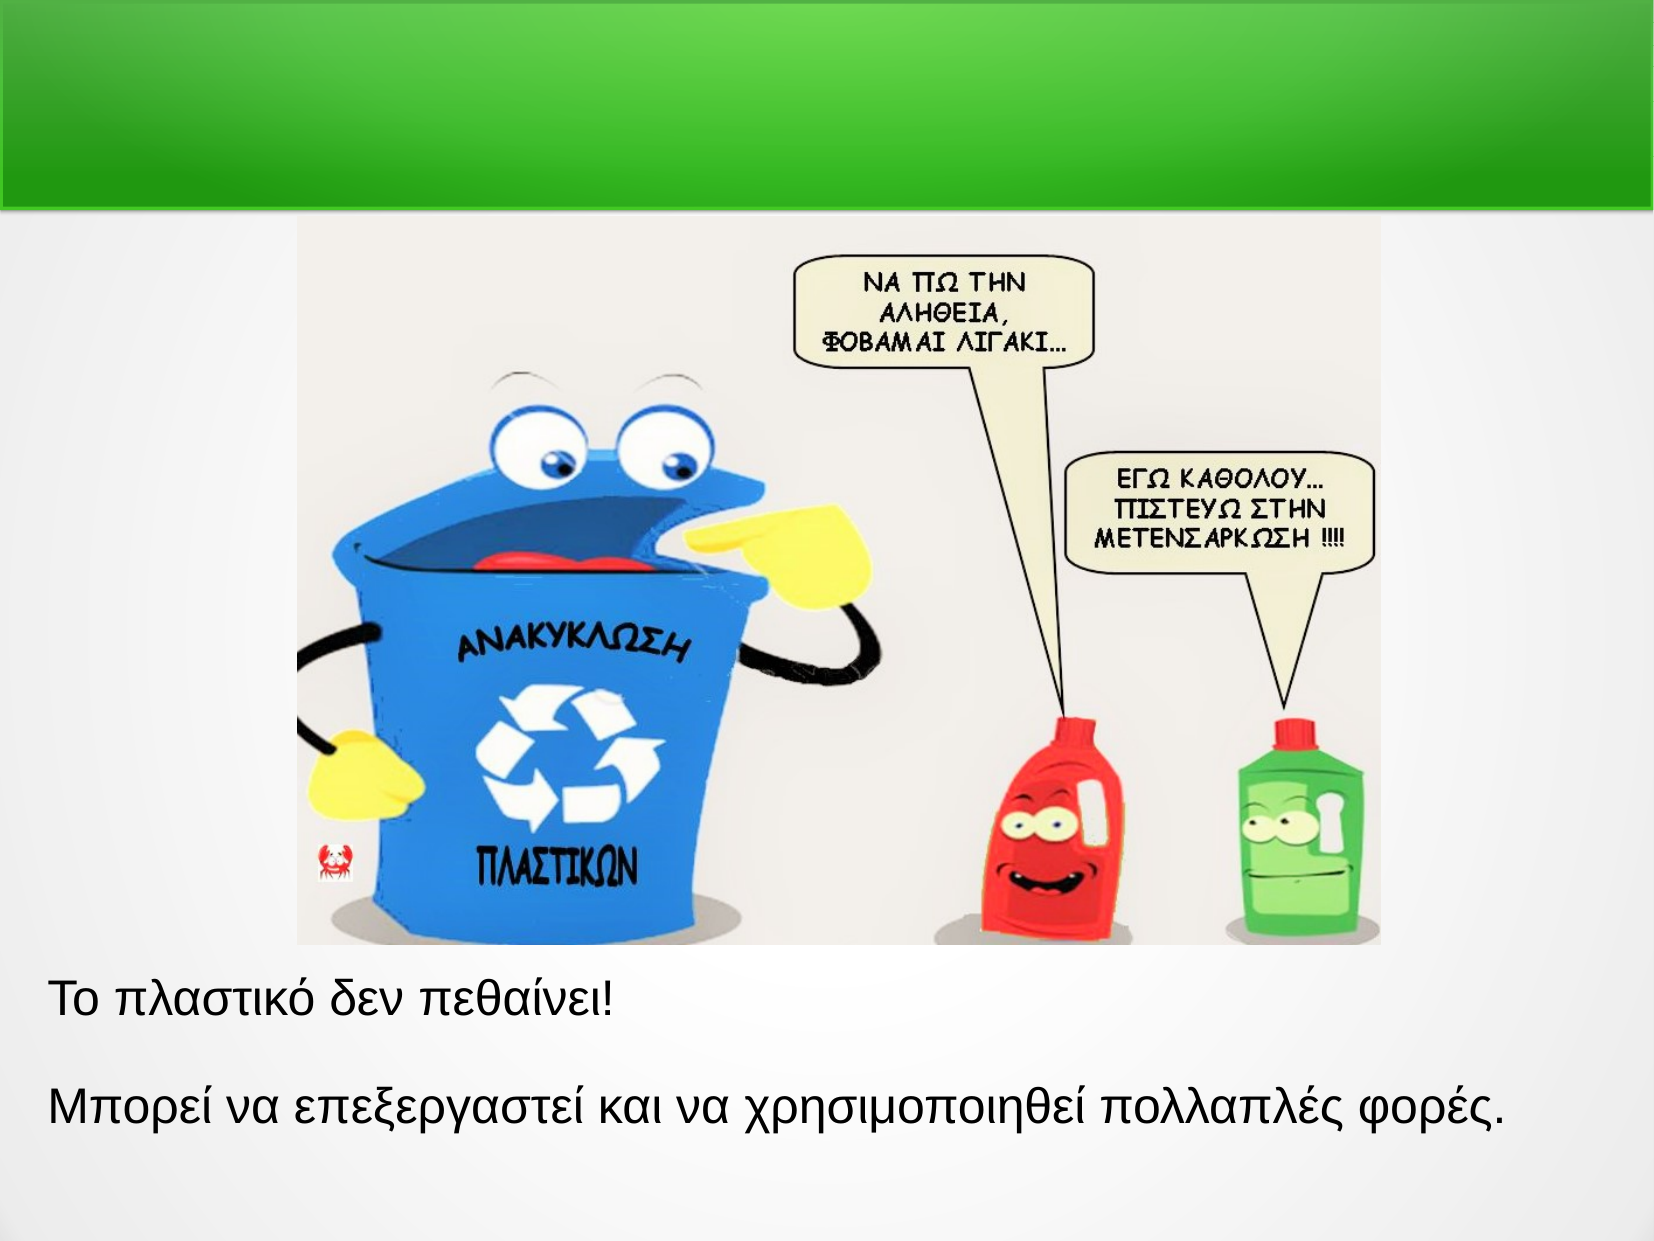

# Το πλαστικό δεν πεθαίνει!
Μπορεί να επεξεργαστεί και να χρησιμοποιηθεί πολλαπλές φορές.